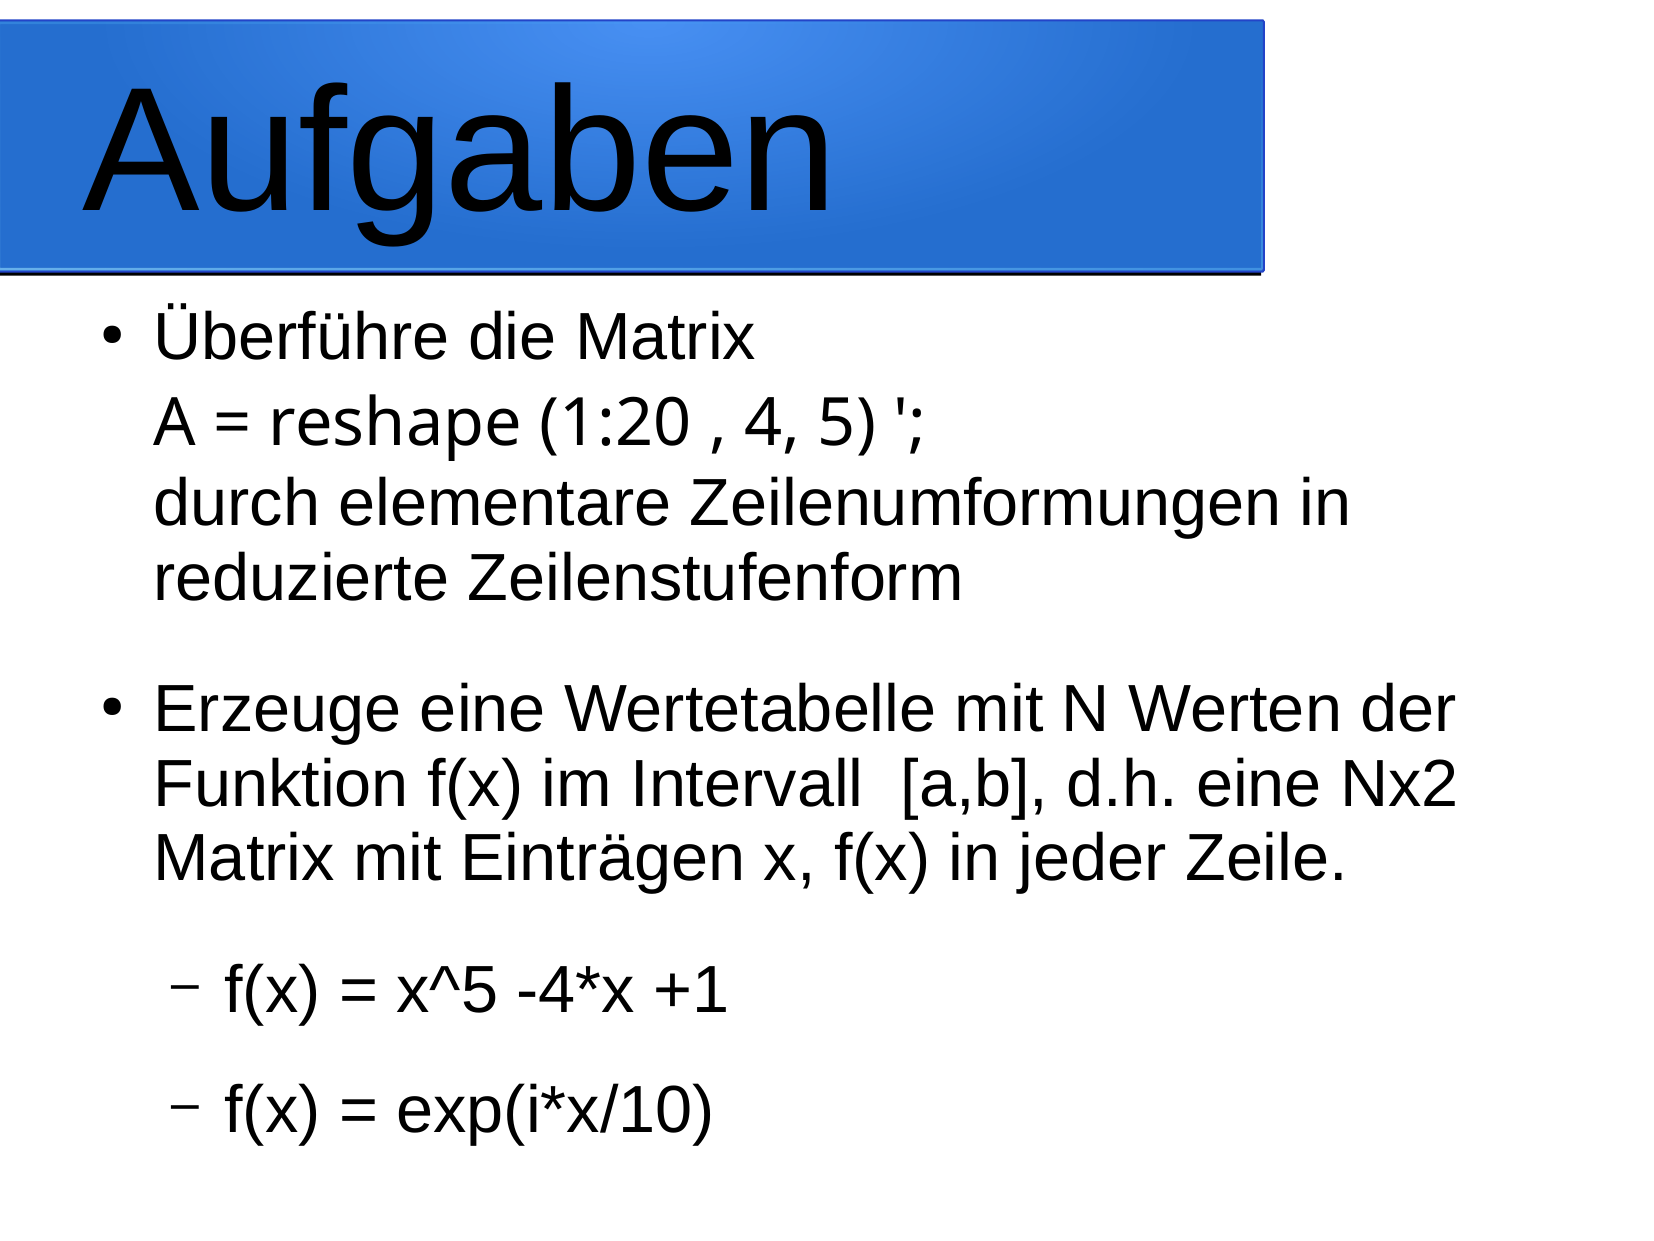

# Aufgaben
Überführe die Matrix
A = reshape (1:20 , 4, 5) ';
durch elementare Zeilenumformungen in reduzierte Zeilenstufenform
Erzeuge eine Wertetabelle mit N Werten der Funktion f(x) im Intervall [a,b], d.h. eine Nx2 Matrix mit Einträgen x, f(x) in jeder Zeile.
f(x) = x^5 -4*x +1
f(x) = exp(i*x/10)